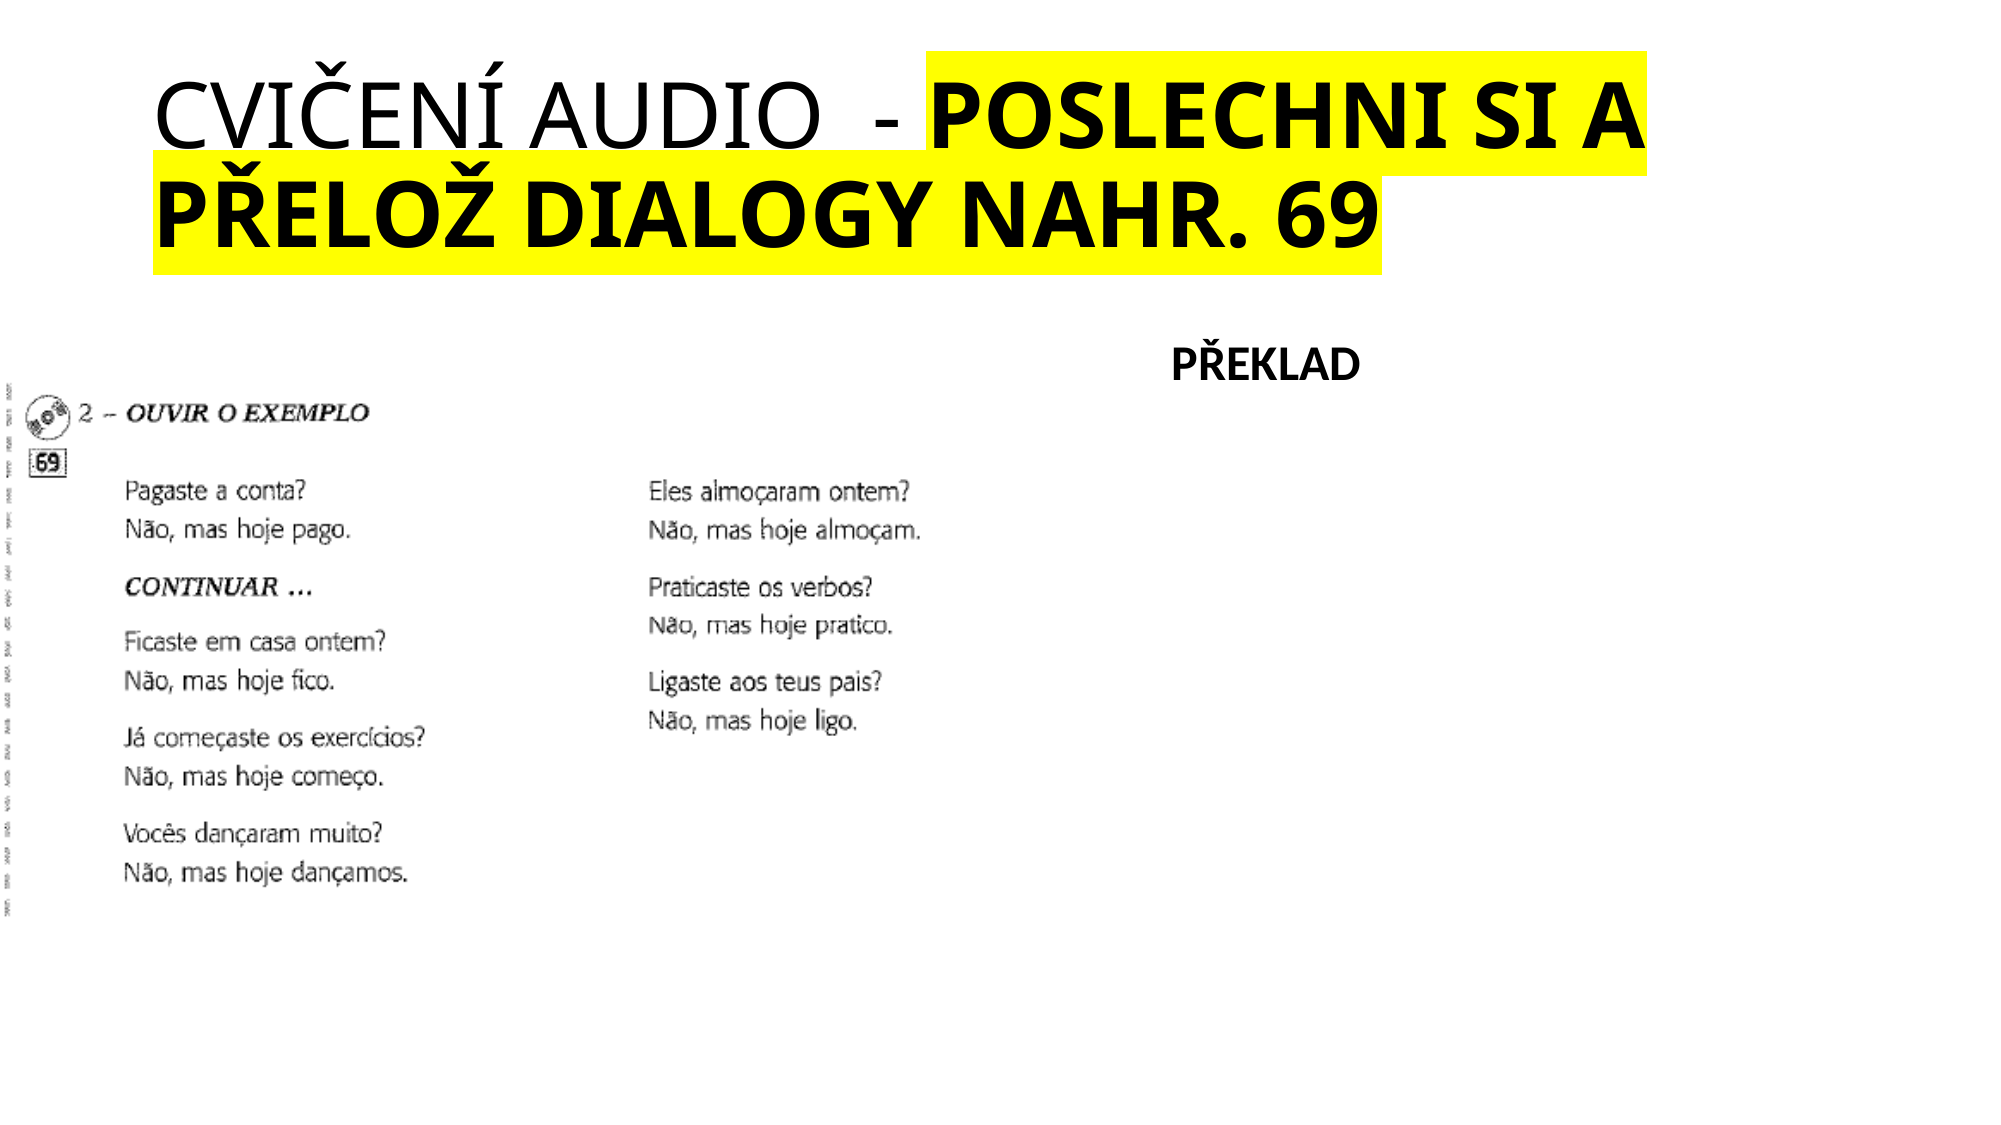

# CVIČENÍ AUDIO - POSLECHNI SI A PŘELOŽ DIALOGY NAHR. 69
PŘEKLAD